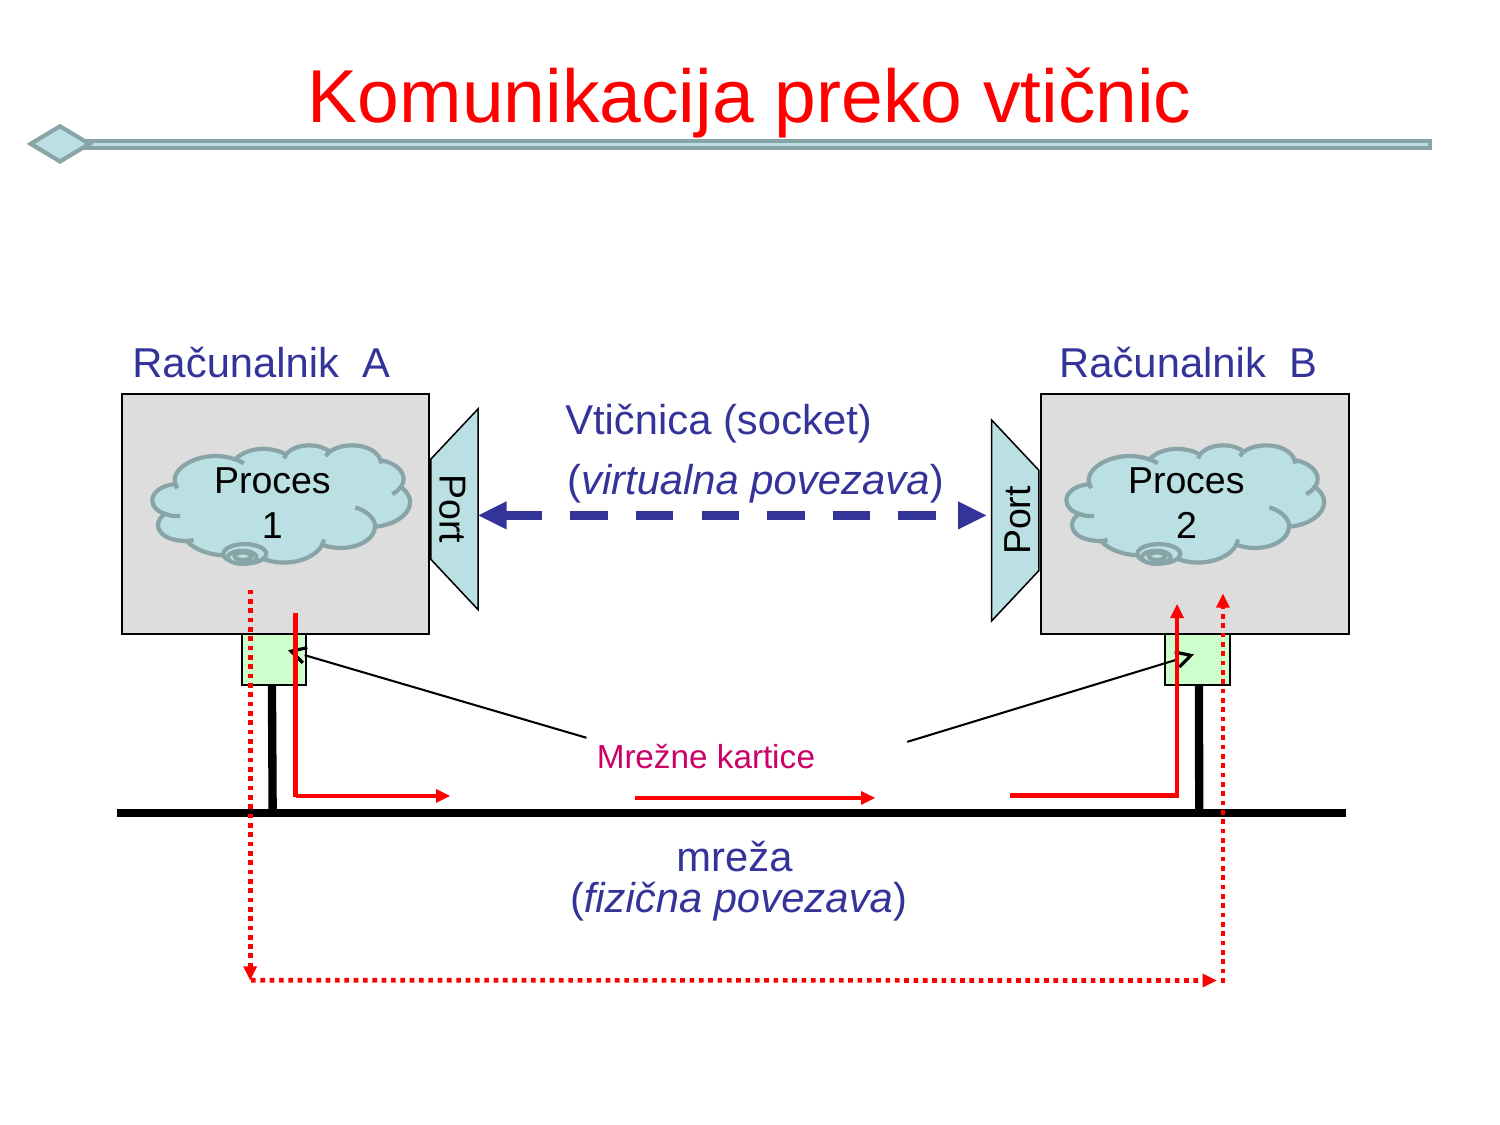

# Komunikacija preko vtičnic
Računalnik A
Računalnik B
Vtičnica (socket)
(virtualna povezava)
Proces 1
Proces 2
Port
Port
Mrežne kartice
mreža
(fizična povezava)